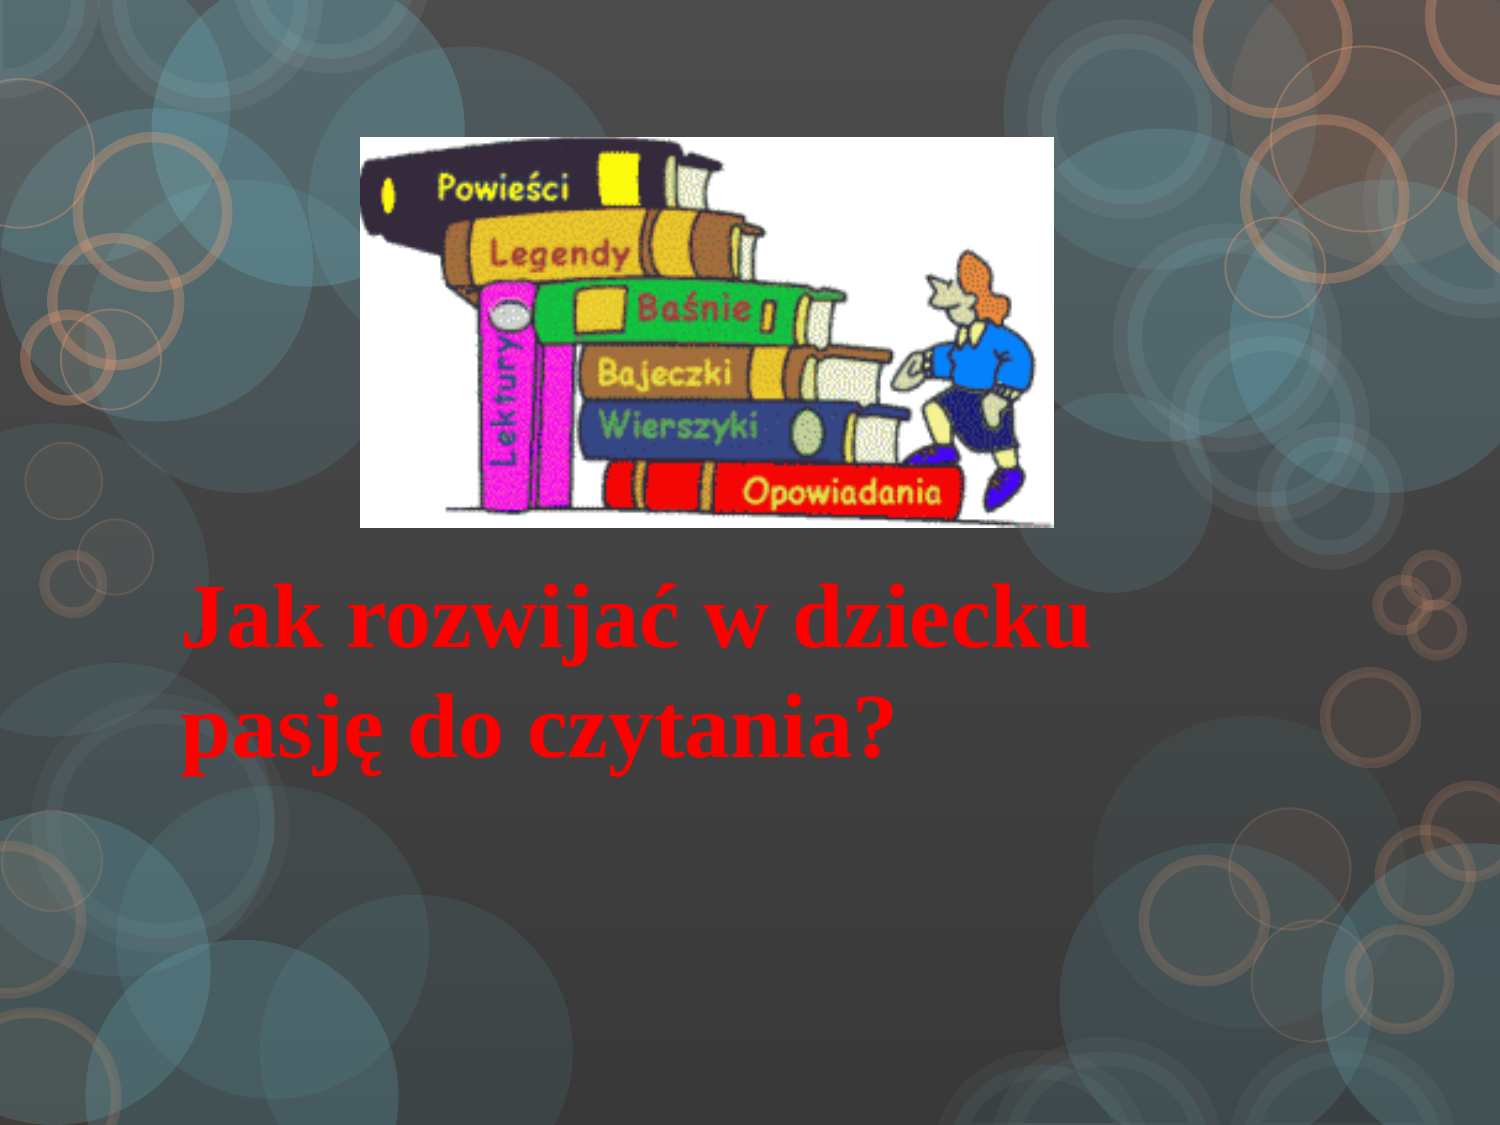

# Jak rozwijać w dziecku pasję do czytania?